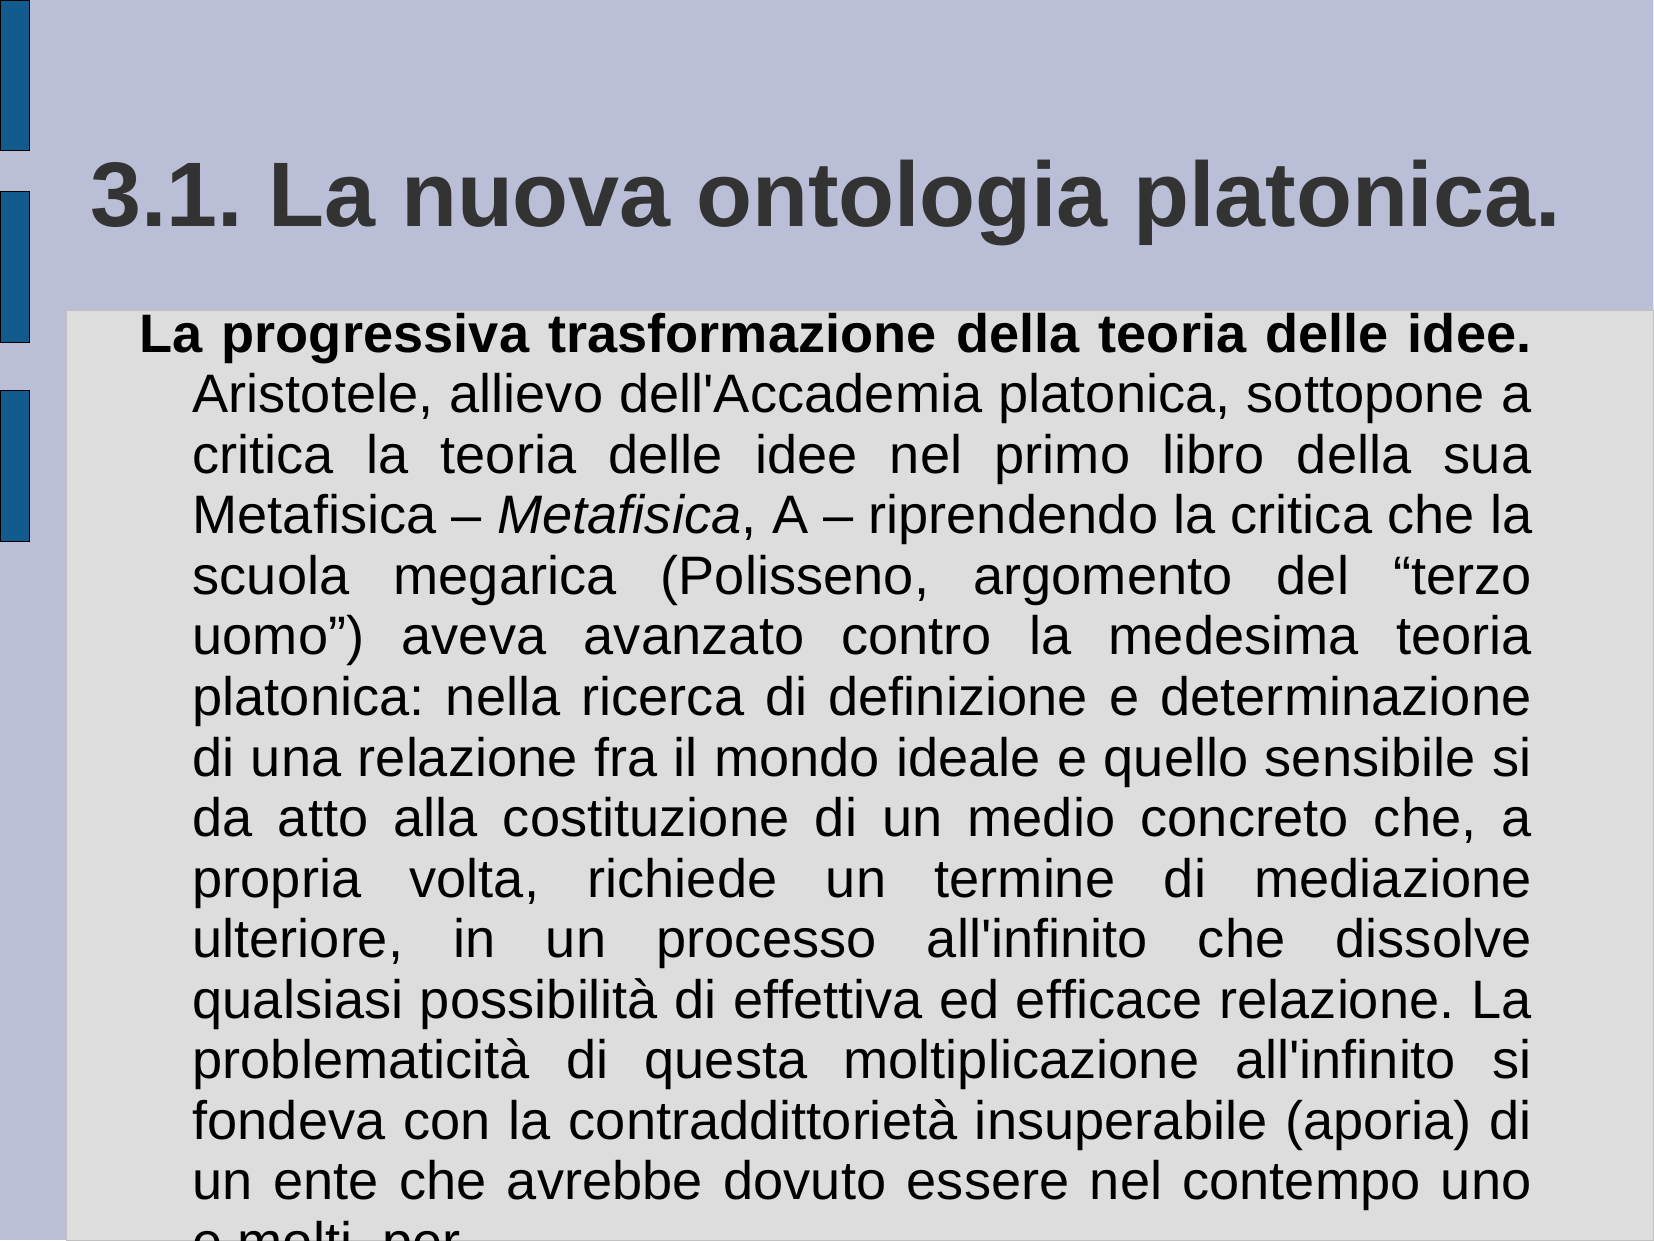

# 3.1. La nuova ontologia platonica.
La progressiva trasformazione della teoria delle idee. Aristotele, allievo dell'Accademia platonica, sottopone a critica la teoria delle idee nel primo libro della sua Metafisica – Metafisica, A – riprendendo la critica che la scuola megarica (Polisseno, argomento del “terzo uomo”) aveva avanzato contro la medesima teoria platonica: nella ricerca di definizione e determinazione di una relazione fra il mondo ideale e quello sensibile si da atto alla costituzione di un medio concreto che, a propria volta, richiede un termine di mediazione ulteriore, in un processo all'infinito che dissolve qualsiasi possibilità di effettiva ed efficace relazione. La problematicità di questa moltiplicazione all'infinito si fondeva con la contraddittorietà insuperabile (aporia) di un ente che avrebbe dovuto essere nel contempo uno e molti, per